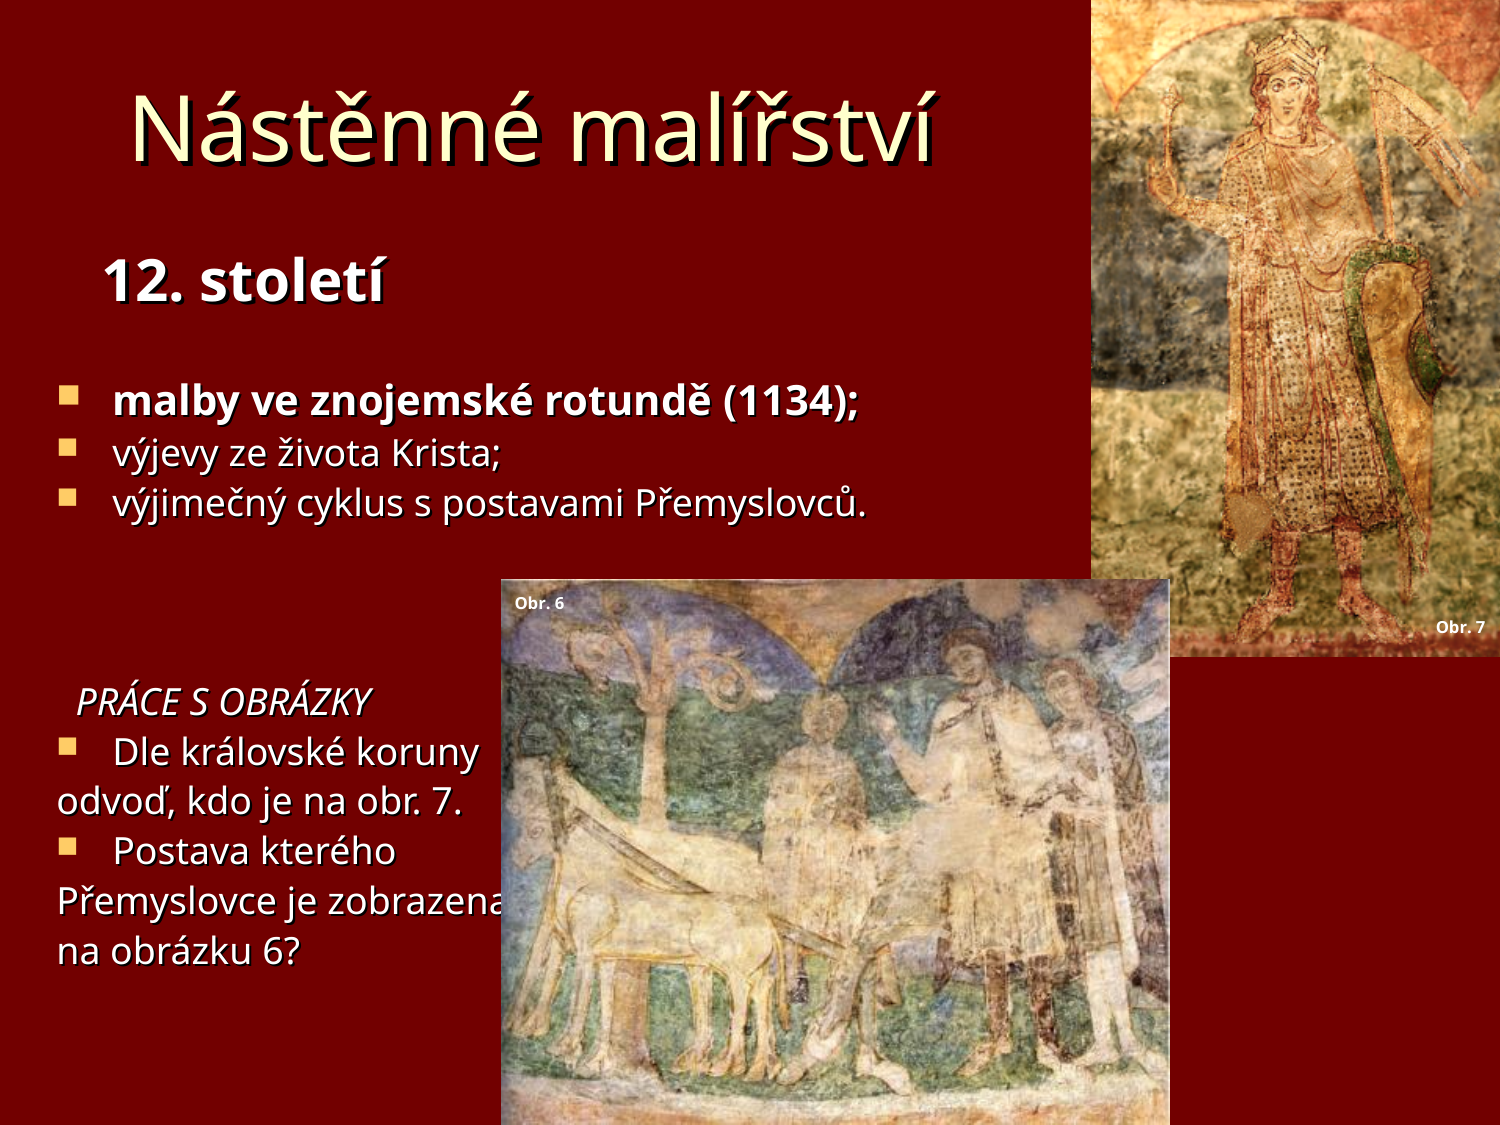

# Nástěnné malířství
 12. století
malby ve znojemské rotundě (1134);
výjevy ze života Krista;
výjimečný cyklus s postavami Přemyslovců.
 PRÁCE S OBRÁZKY
Dle královské koruny
odvoď, kdo je na obr. 7.
Postava kterého
Přemyslovce je zobrazena
na obrázku 6?
Obr. 6
Obr. 7